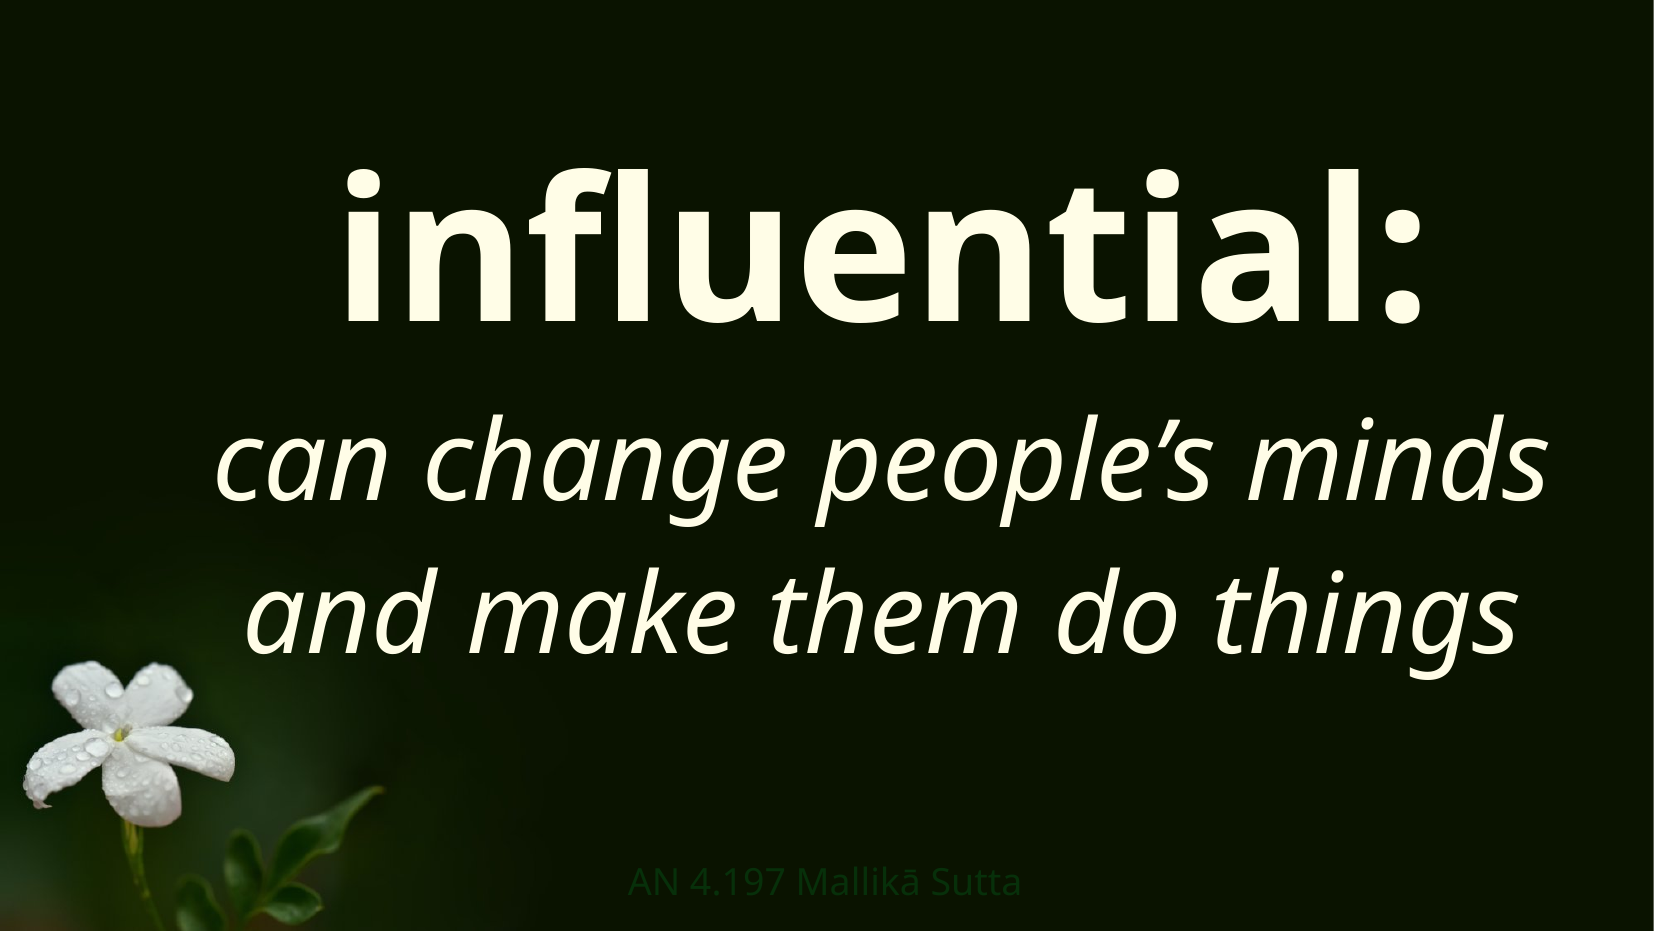

# influential:
can change people’s minds and make them do things
AN 4.197 Mallikā Sutta